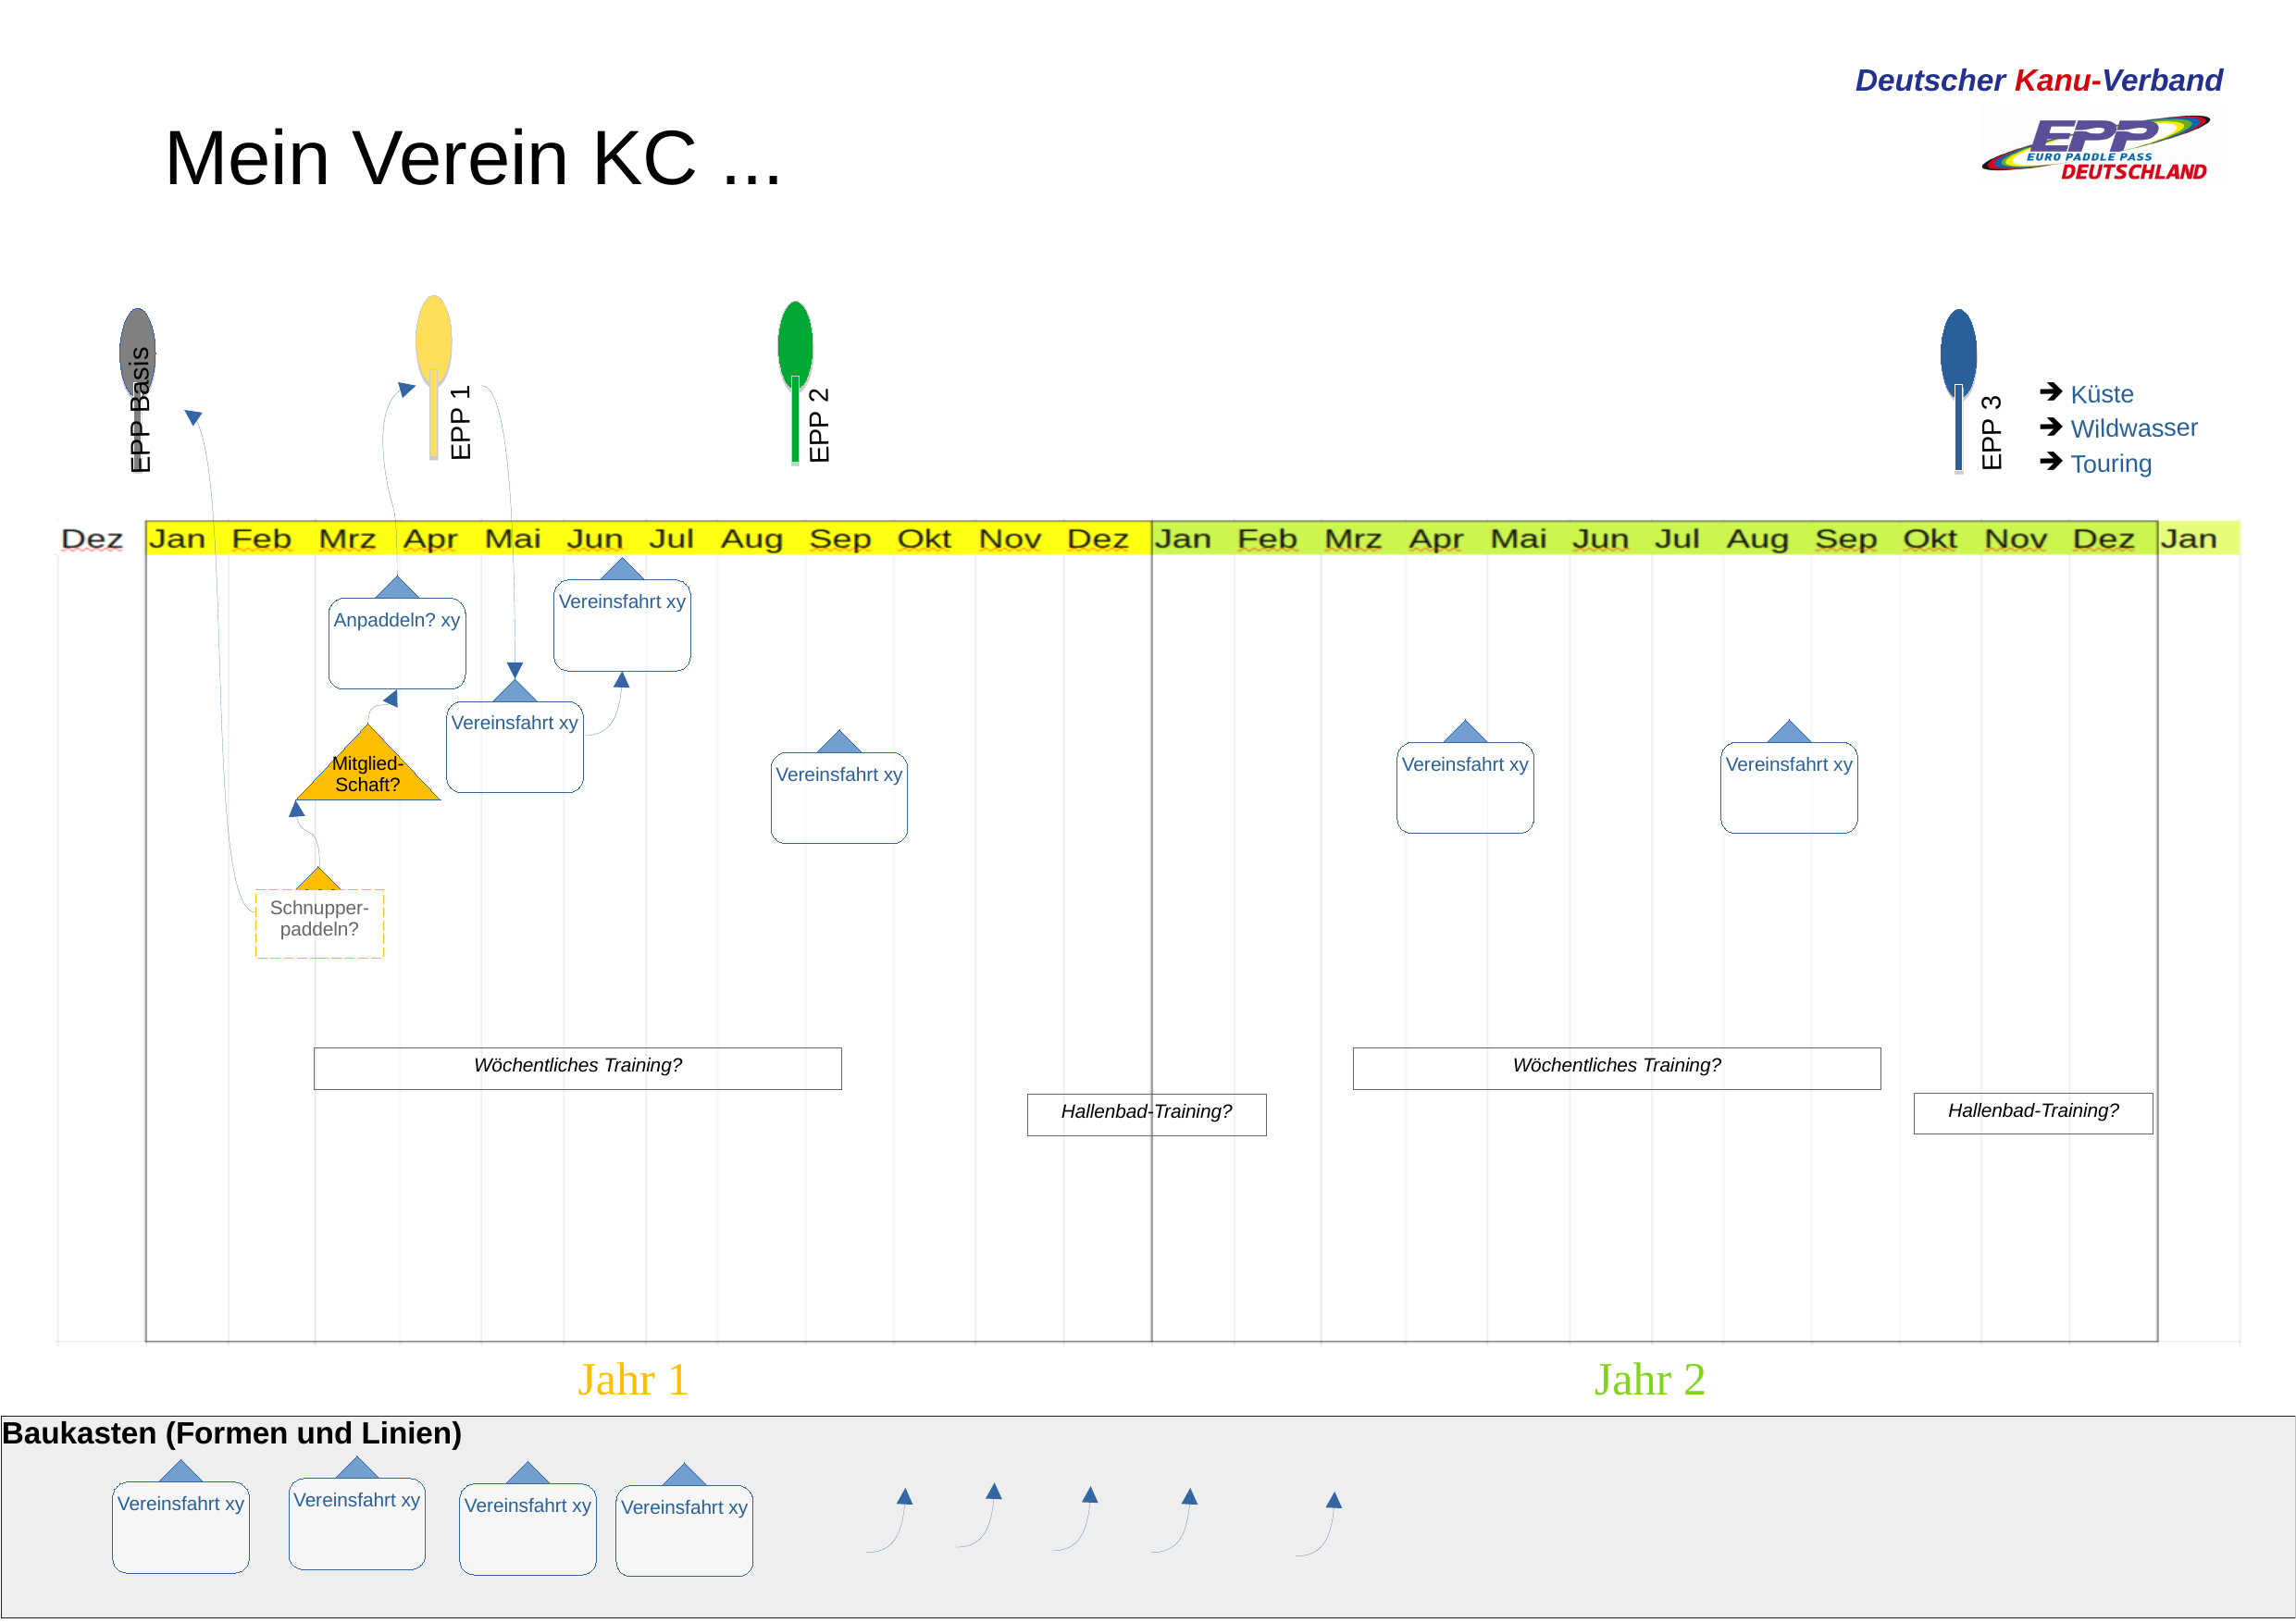

# Mein Verein KC ...
EPP 1
EPP 2
EPP 3
EPP Basis
Küste
Wildwasser
Touring
Vereinsfahrt xy
Anpaddeln? xy
Vereinsfahrt xy
Vereinsfahrt xy
Vereinsfahrt xy
Mitglied-
Schaft?
Vereinsfahrt xy
Schnupper-
paddeln?
Wöchentliches Training?
Wöchentliches Training?
Hallenbad-Training?
Hallenbad-Training?
Baukasten (Formen und Linien)
Vereinsfahrt xy
Vereinsfahrt xy
Vereinsfahrt xy
Vereinsfahrt xy